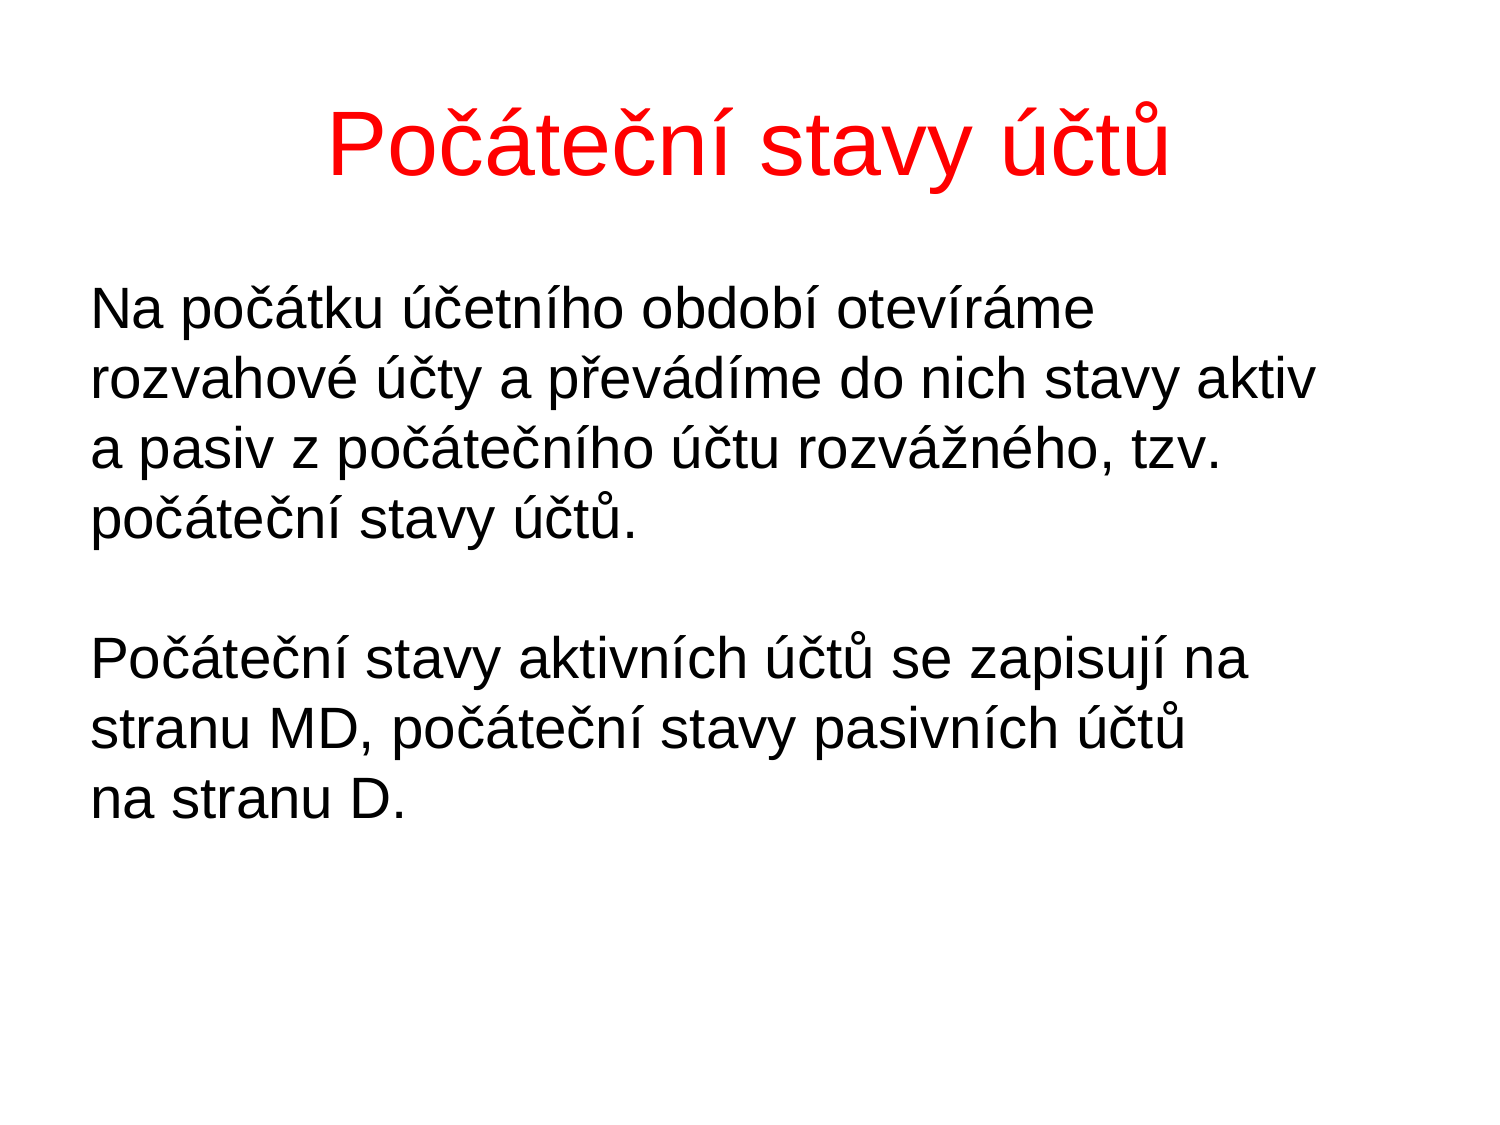

# Počáteční stavy účtů
Na počátku účetního období otevíráme rozvahové účty a převádíme do nich stavy aktiv
a pasiv z počátečního účtu rozvážného, tzv. počáteční stavy účtů.
Počáteční stavy aktivních účtů se zapisují na stranu MD, počáteční stavy pasivních účtů
na stranu D.